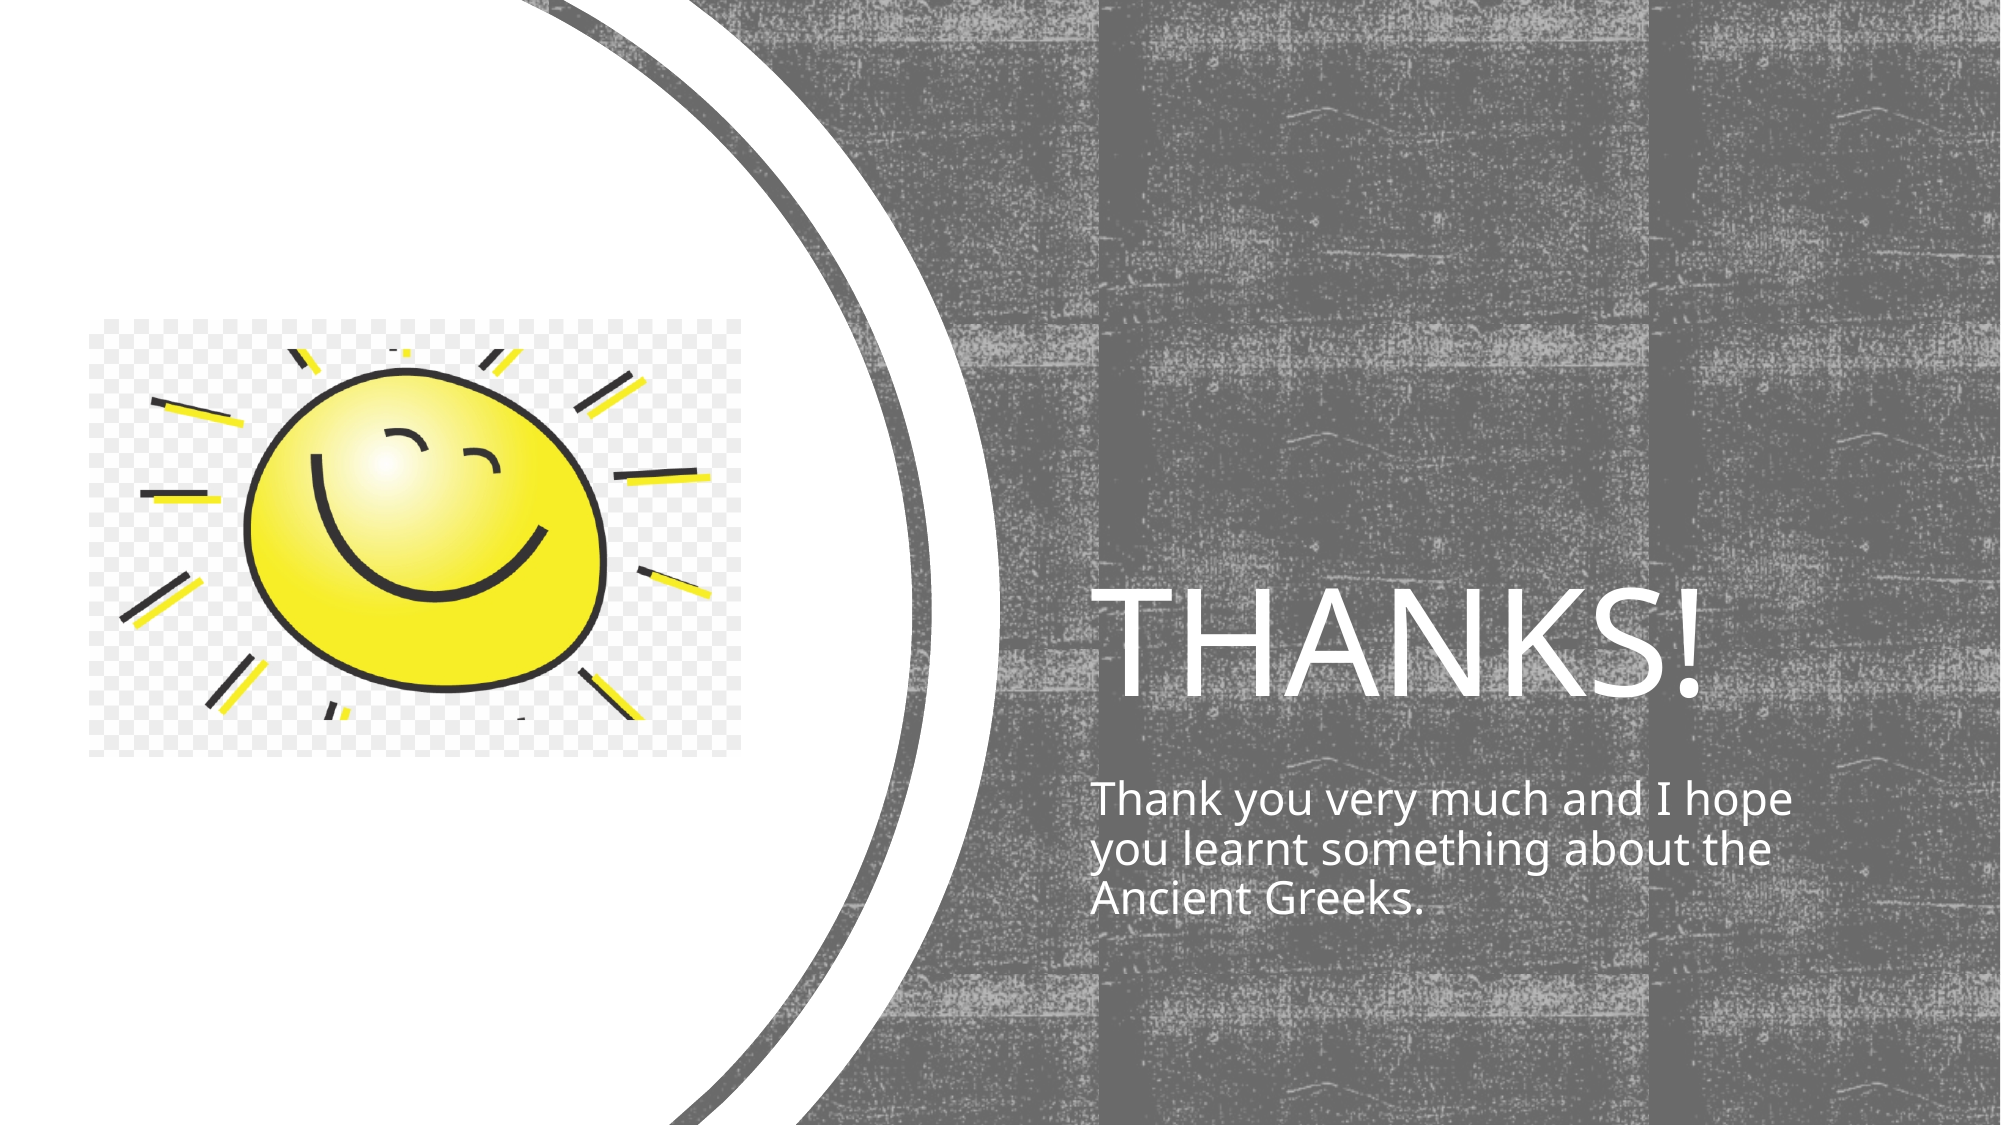

# Thanks!
Thank you very much and I hope you learnt something about the Ancient Greeks.